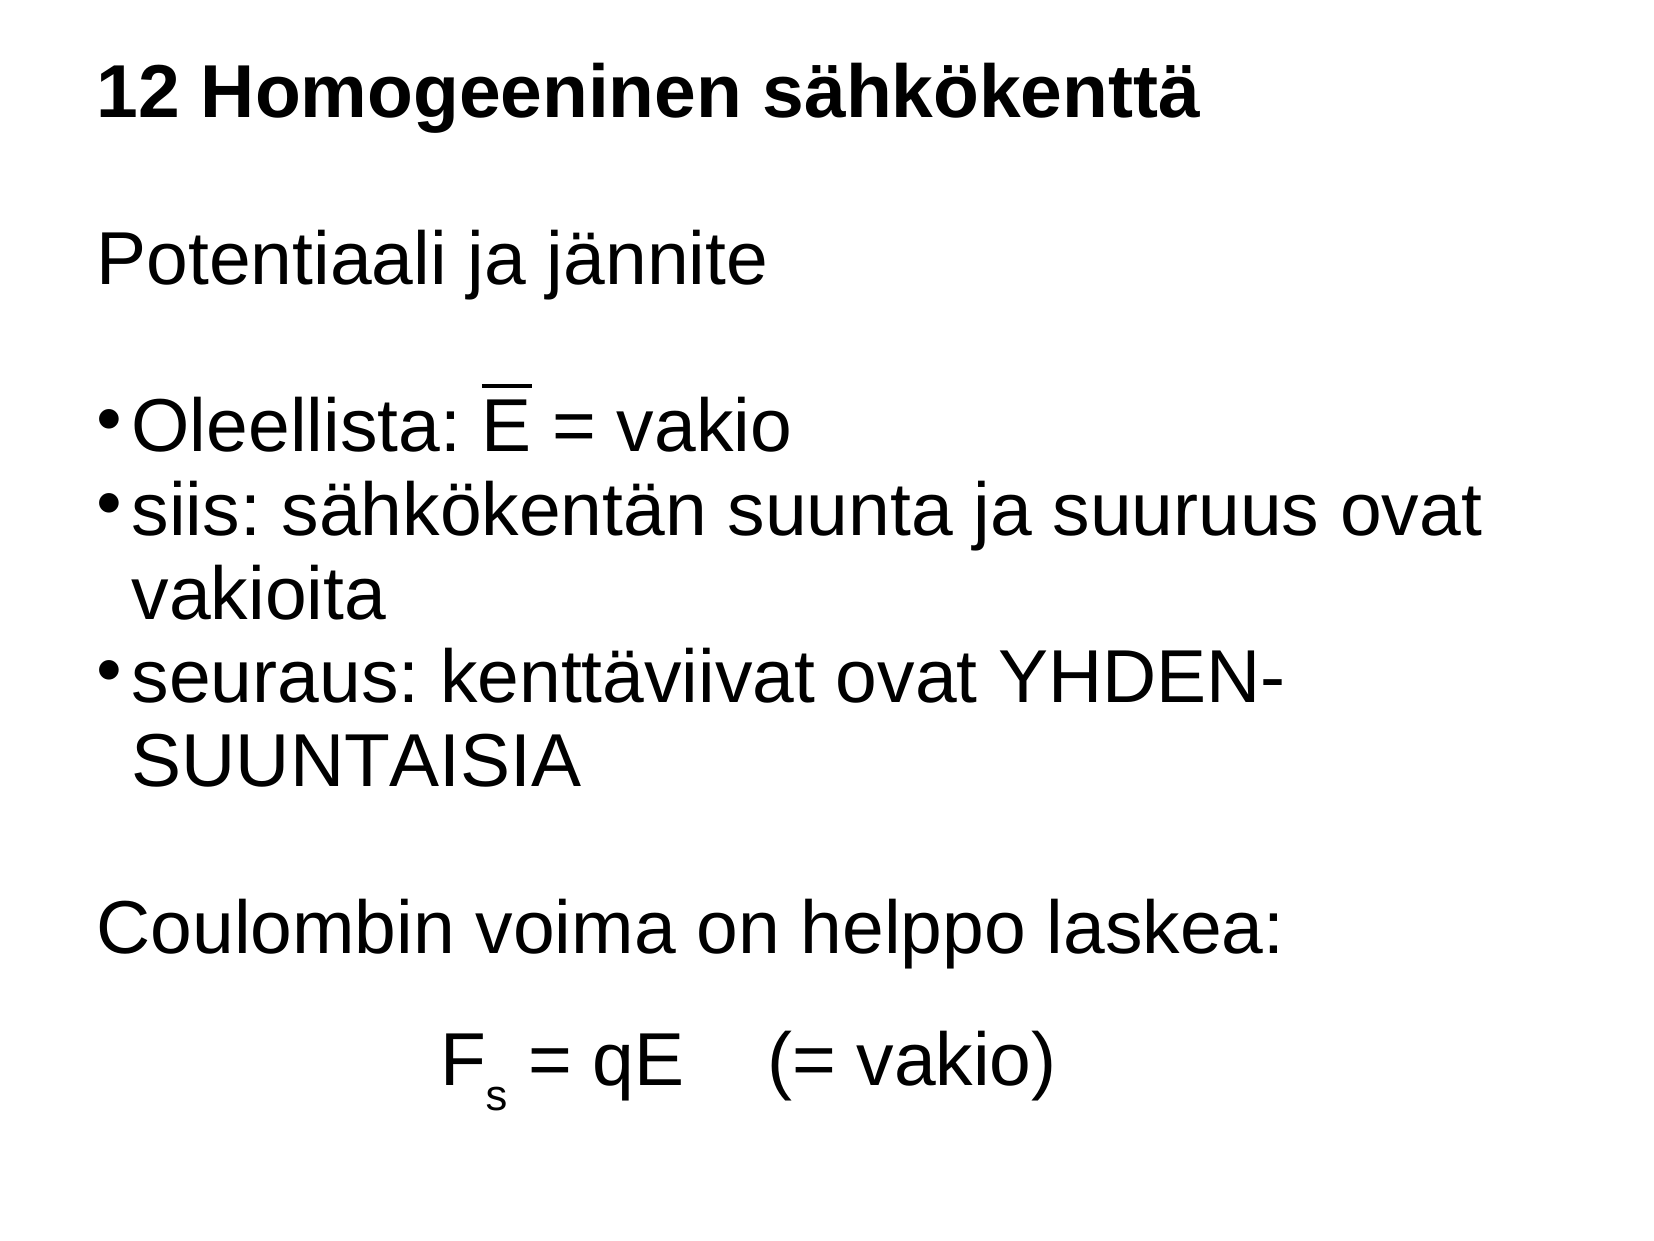

12 Homogeeninen sähkökenttä
Potentiaali ja jännite
Oleellista: E = vakio
siis: sähkökentän suunta ja suuruus ovat vakioita
seuraus: kenttäviivat ovat YHDEN-SUUNTAISIA
Coulombin voima on helppo laskea:
Fs = qE (= vakio)